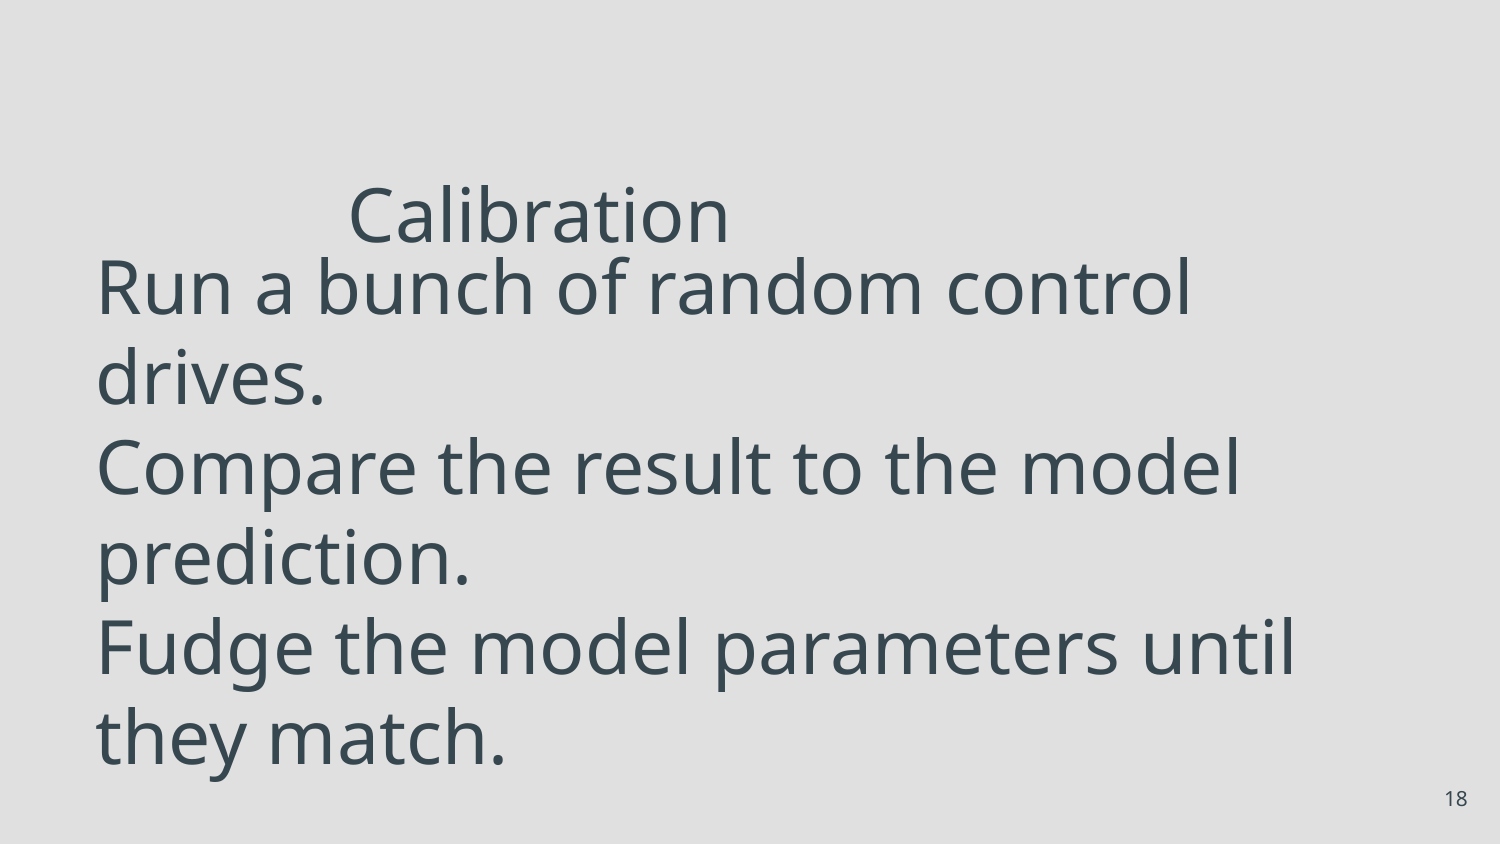

Calibration
# Run a bunch of random control drives. Compare the result to the model prediction. Fudge the model parameters until they match.